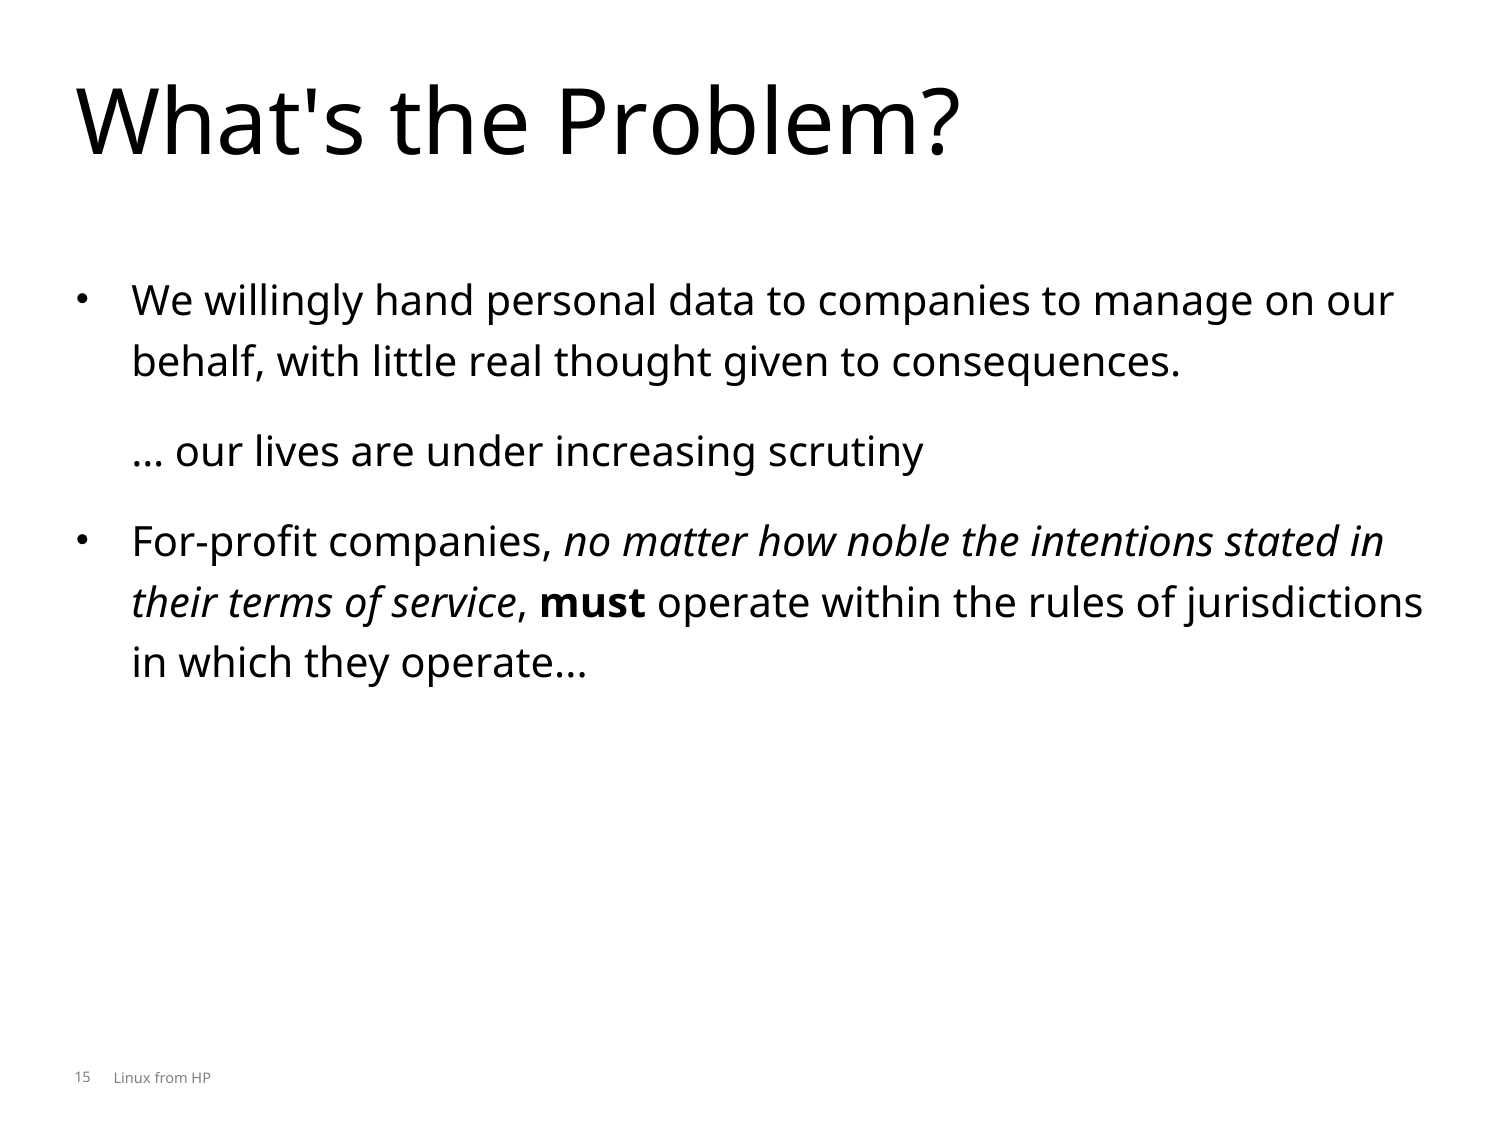

# What's the Problem?
We willingly hand personal data to companies to manage on our behalf, with little real thought given to consequences.
… our lives are under increasing scrutiny
For-profit companies, no matter how noble the intentions stated in their terms of service, must operate within the rules of jurisdictions in which they operate...